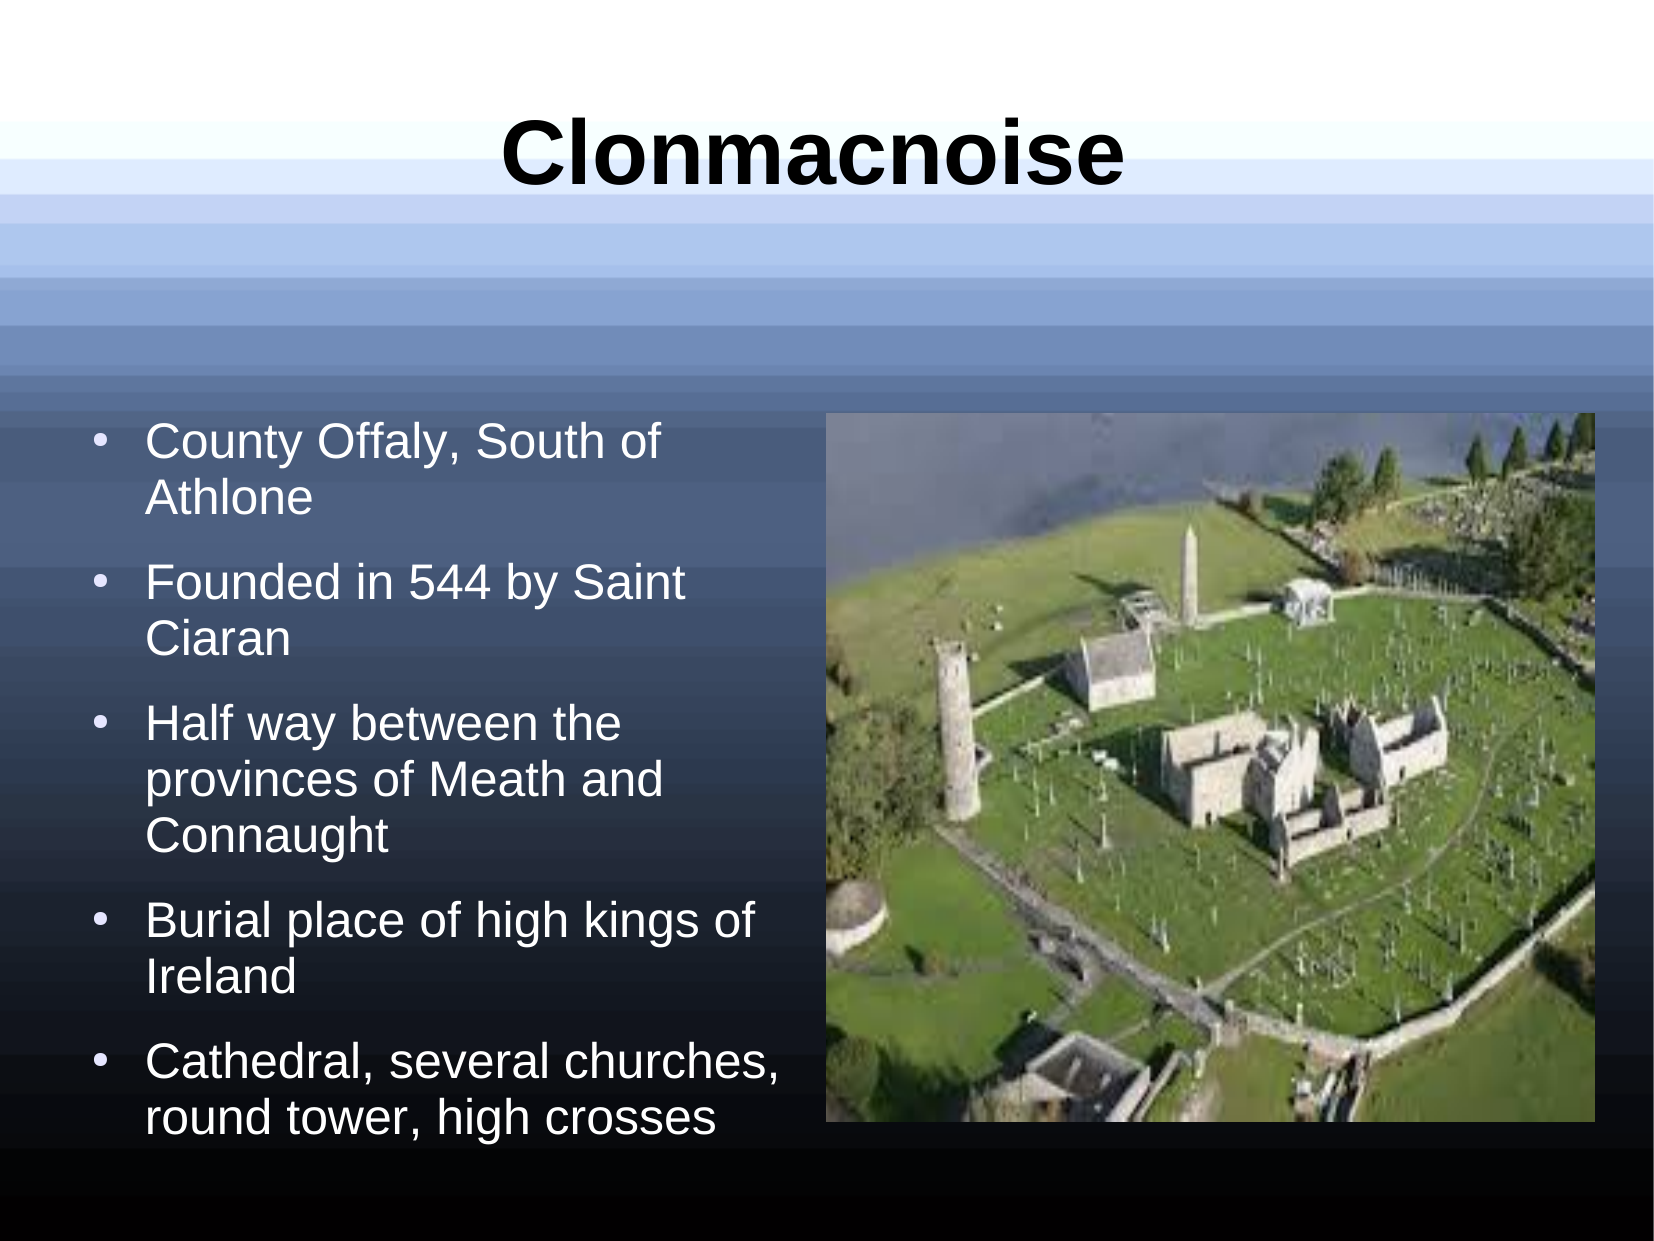

# Clonmacnoise
County Offaly, South of Athlone
Founded in 544 by Saint Ciaran
Half way between the provinces of Meath and Connaught
Burial place of high kings of Ireland
Cathedral, several churches, round tower, high crosses